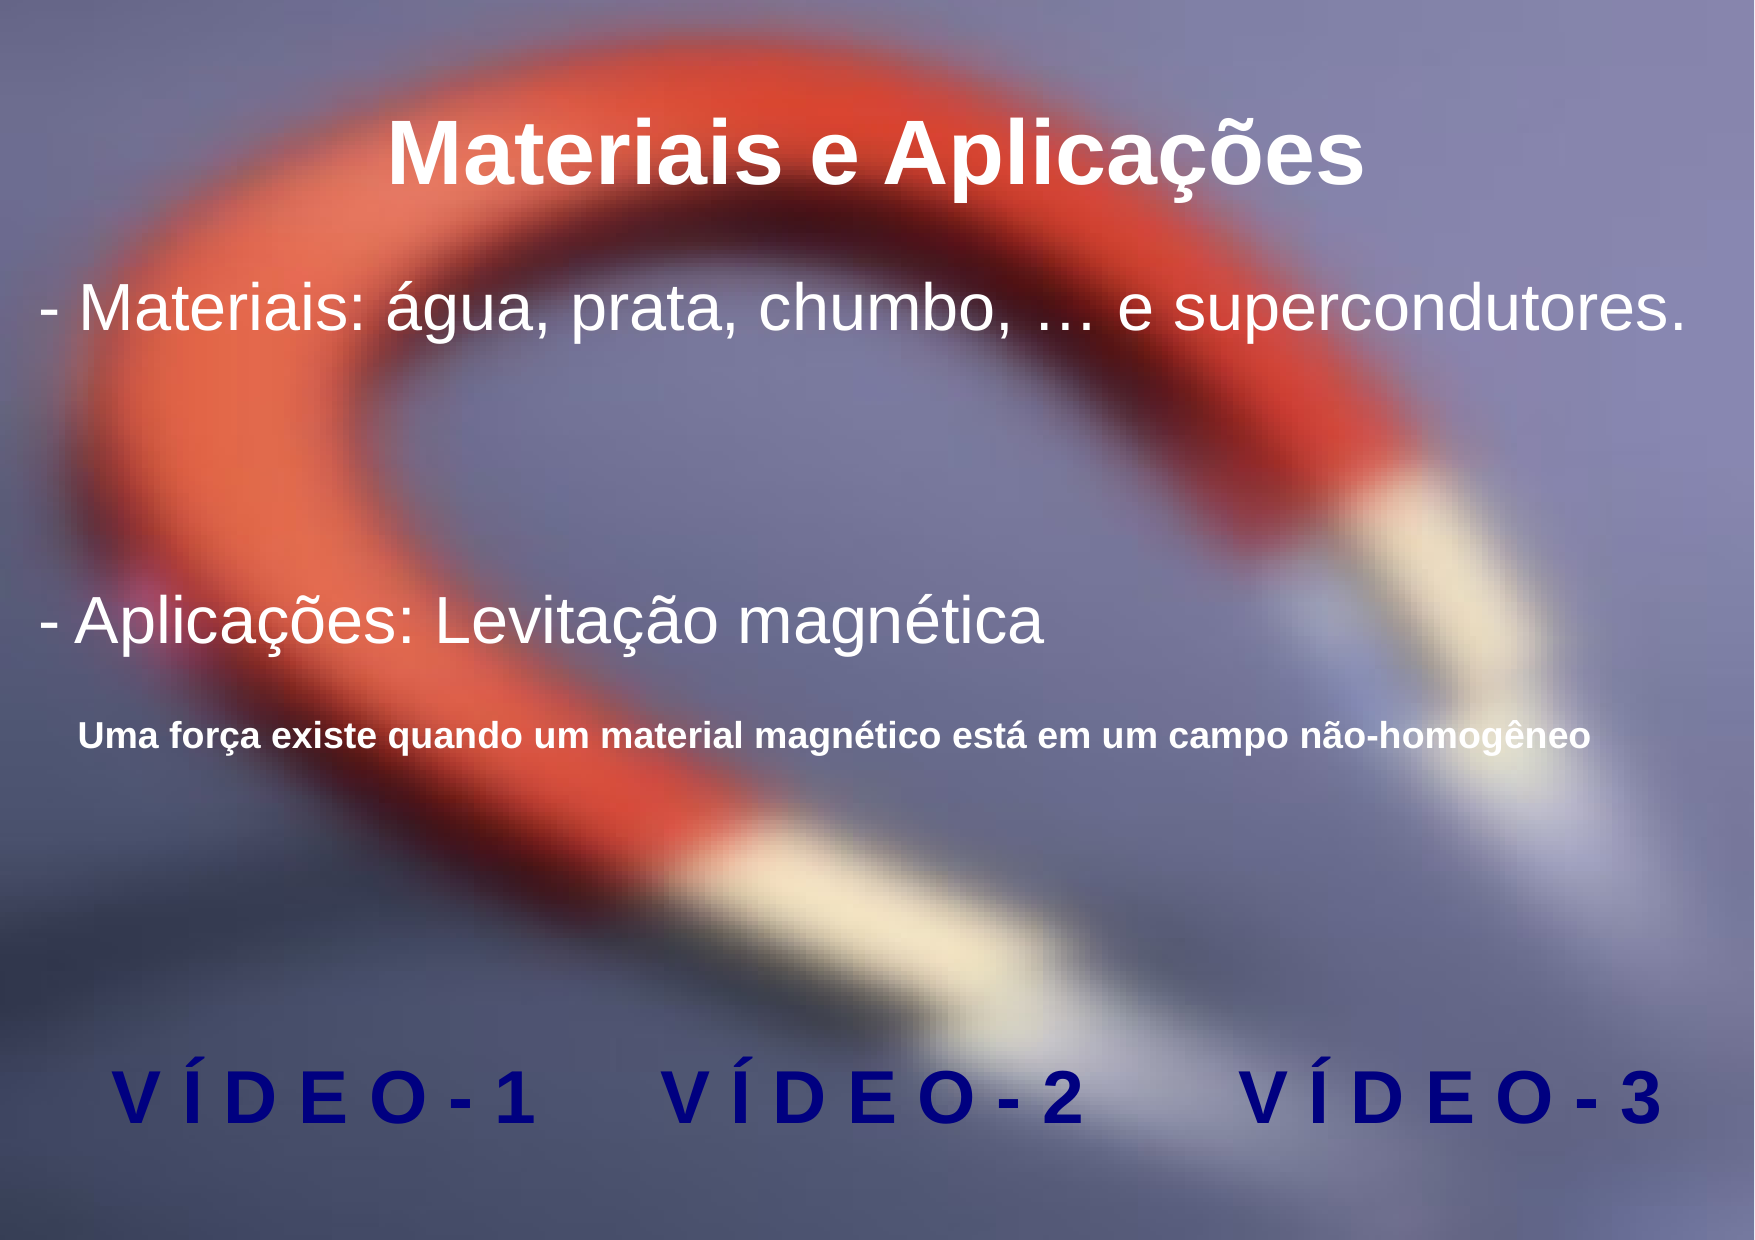

# Materiais e Aplicações
 - Materiais: água, prata, chumbo, … e supercondutores.
 - Aplicações: Levitação magnética
Uma força existe quando um material magnético está em um campo não-homogêneo
V Í D E O - 1
V Í D E O - 2
V Í D E O - 3